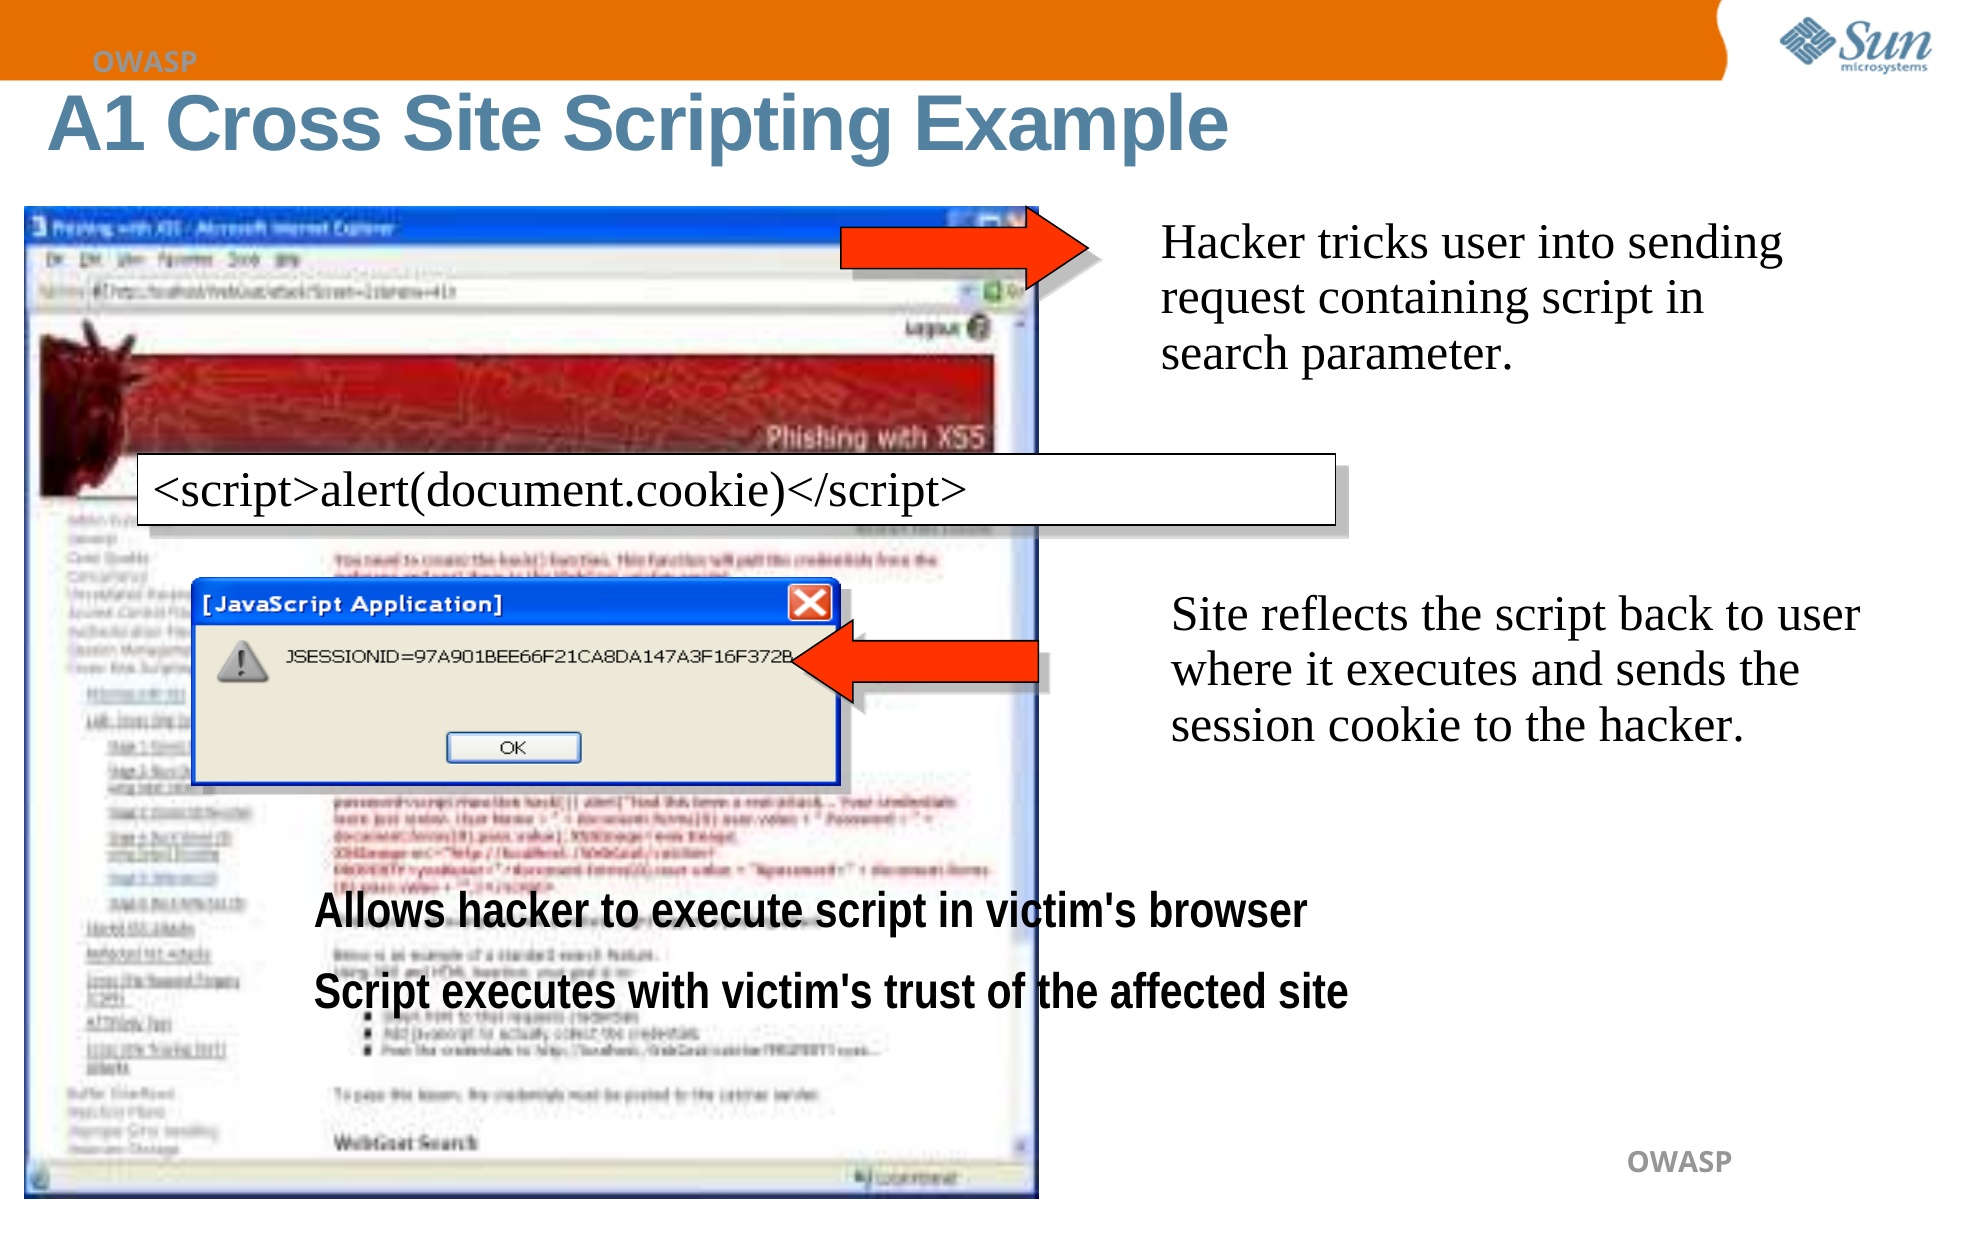

# A1 Cross Site Scripting Example
Hacker tricks user into sending
request containing script in
search parameter.
<script>alert(document.cookie)</script>
Site reflects the script back to user
where it executes and sends the
session cookie to the hacker.
Allows hacker to execute script in victim's browser
Script executes with victim's trust of the affected site